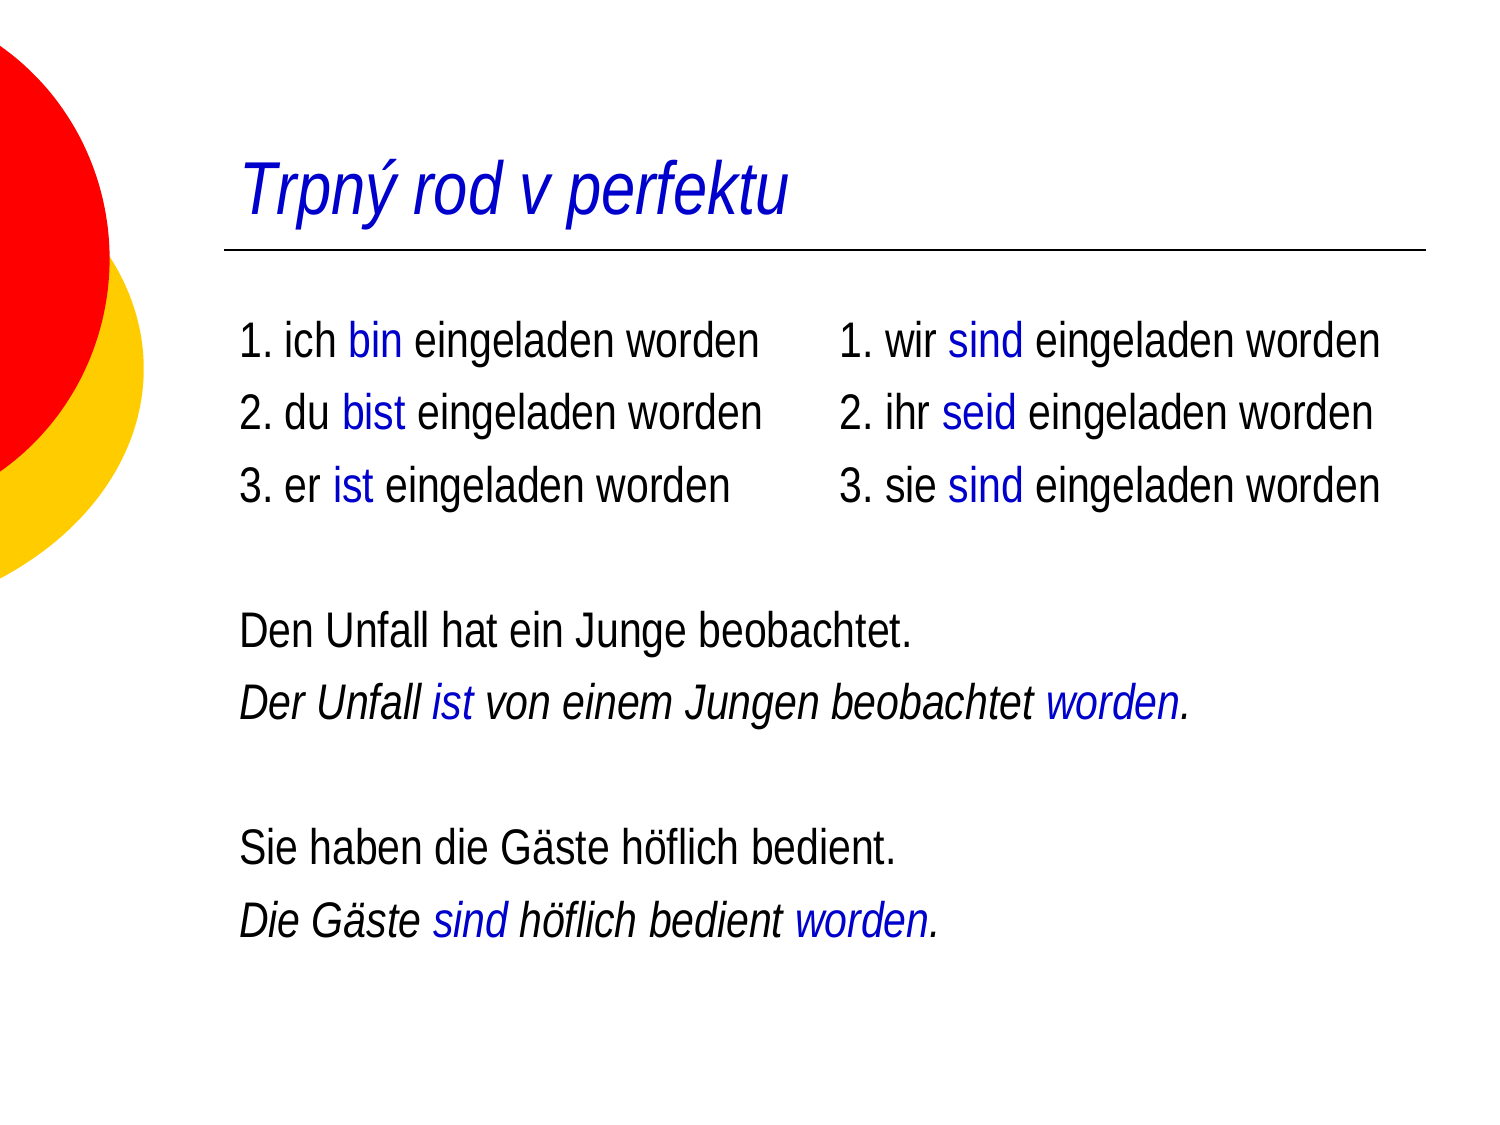

# Trpný rod v perfektu
1. ich bin eingeladen worden	1. wir sind eingeladen worden
2. du bist eingeladen worden	2. ihr seid eingeladen worden
3. er ist eingeladen worden	3. sie sind eingeladen worden
Den Unfall hat ein Junge beobachtet.
Der Unfall ist von einem Jungen beobachtet worden.
Sie haben die Gäste höflich bedient.
Die Gäste sind höflich bedient worden.